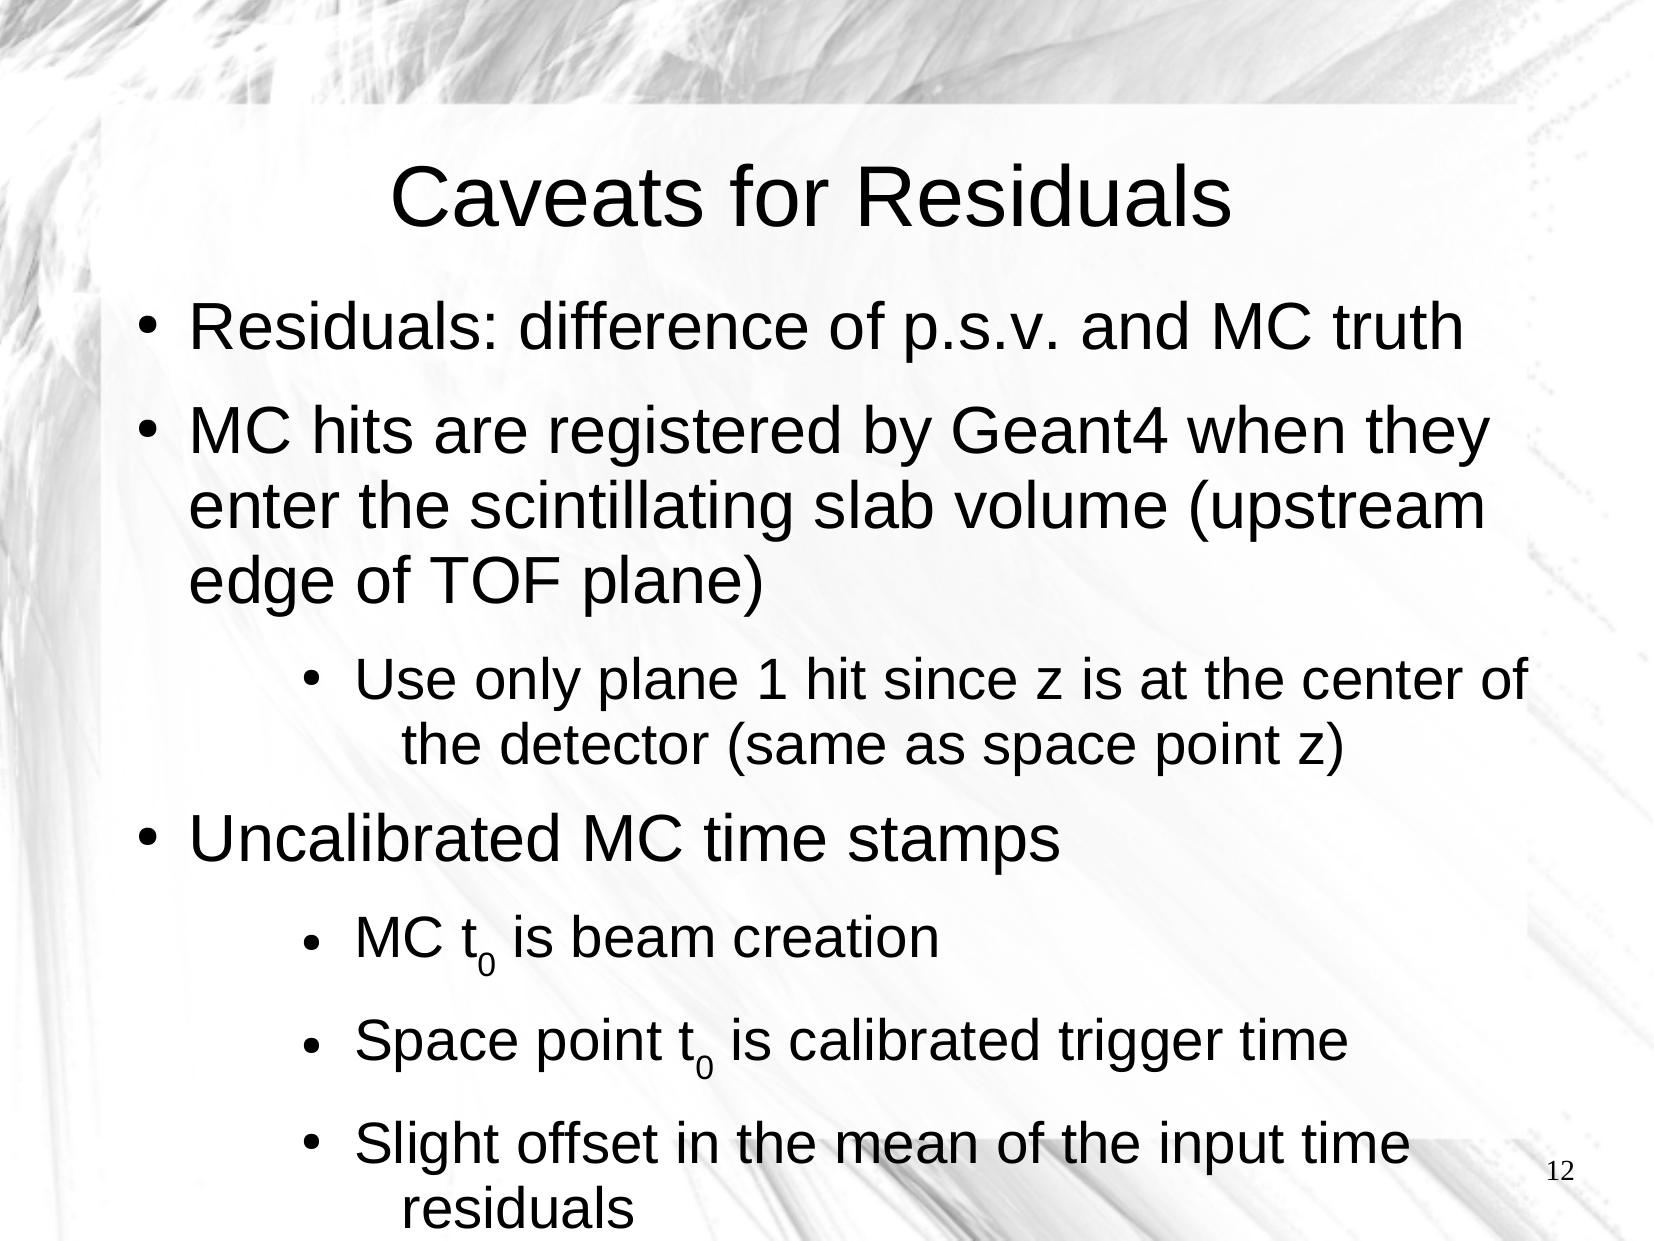

# Caveats for Residuals
Residuals: difference of p.s.v. and MC truth
MC hits are registered by Geant4 when they enter the scintillating slab volume (upstream edge of TOF plane)
Use only plane 1 hit since z is at the center of the detector (same as space point z)
Uncalibrated MC time stamps
MC t0 is beam creation
Space point t0 is calibrated trigger time
Slight offset in the mean of the input time residuals
12